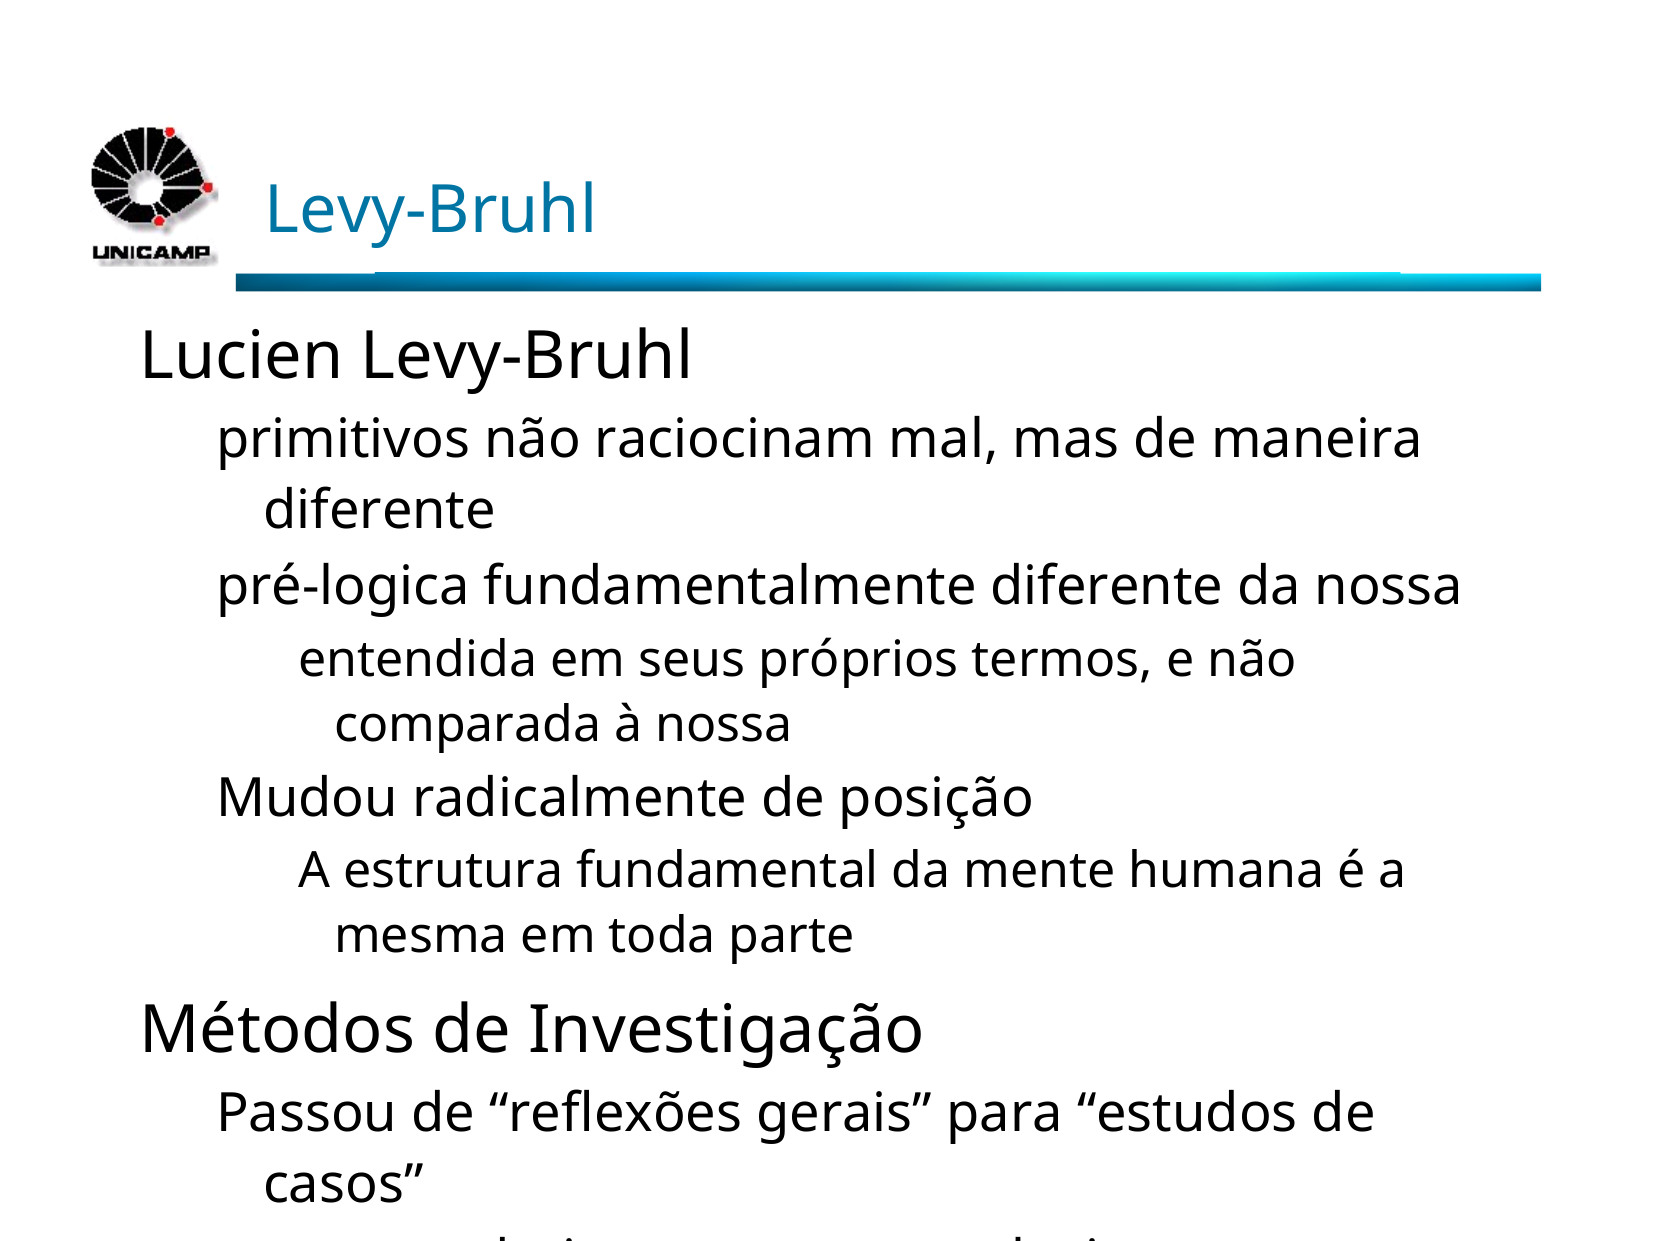

# Levy-Bruhl
Lucien Levy-Bruhl
primitivos não raciocinam mal, mas de maneira diferente
pré-logica fundamentalmente diferente da nossa
entendida em seus próprios termos, e não comparada à nossa
Mudou radicalmente de posição
A estrutura fundamental da mente humana é a mesma em toda parte
Métodos de Investigação
Passou de “reflexões gerais” para “estudos de casos”
pouco produtivos e pouco conclusivos